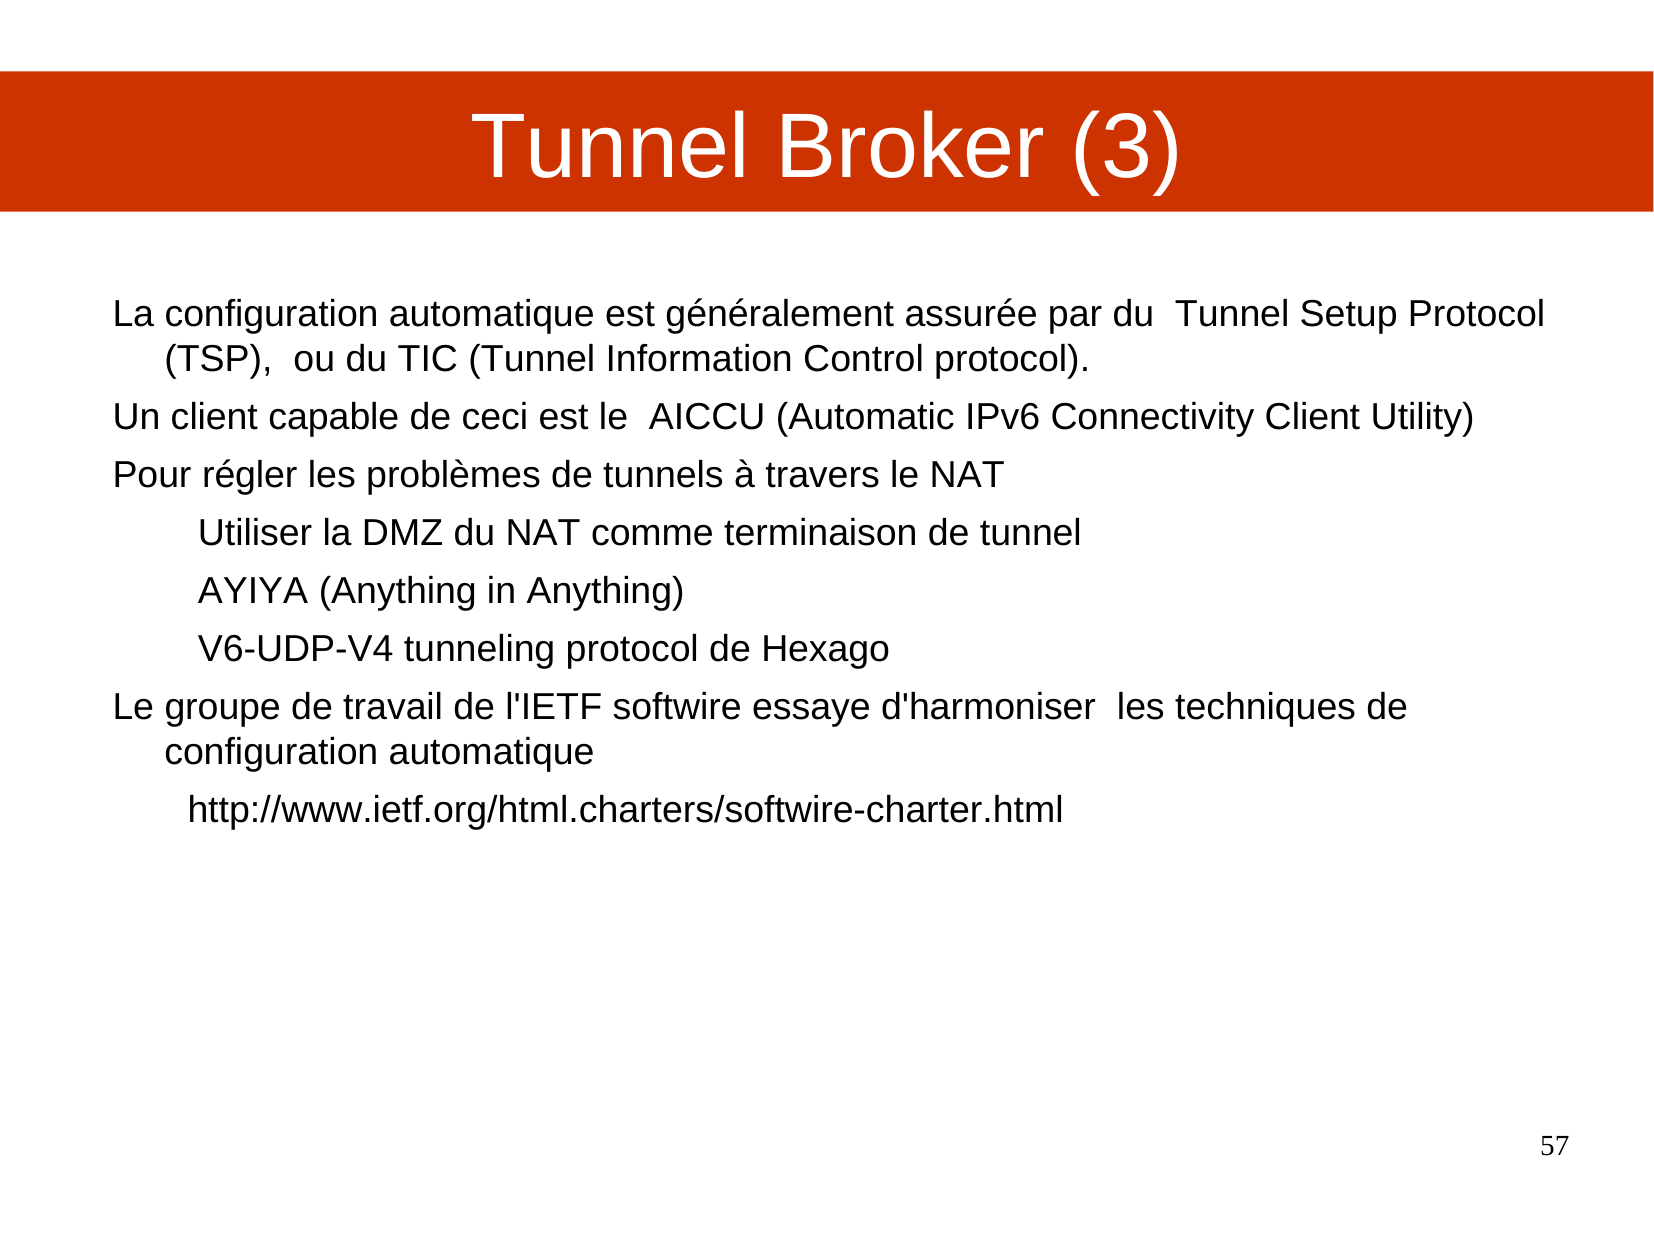

# Tunnel Broker (3)‏
La configuration automatique est généralement assurée par du Tunnel Setup Protocol (TSP), ou du TIC (Tunnel Information Control protocol).
Un client capable de ceci est le AICCU (Automatic IPv6 Connectivity Client Utility)
Pour régler les problèmes de tunnels à travers le NAT
 Utiliser la DMZ du NAT comme terminaison de tunnel
 AYIYA (Anything in Anything)‏
 V6-UDP-V4 tunneling protocol de Hexago
Le groupe de travail de l'IETF softwire essaye d'harmoniser les techniques de configuration automatique
http://www.ietf.org/html.charters/softwire-charter.html